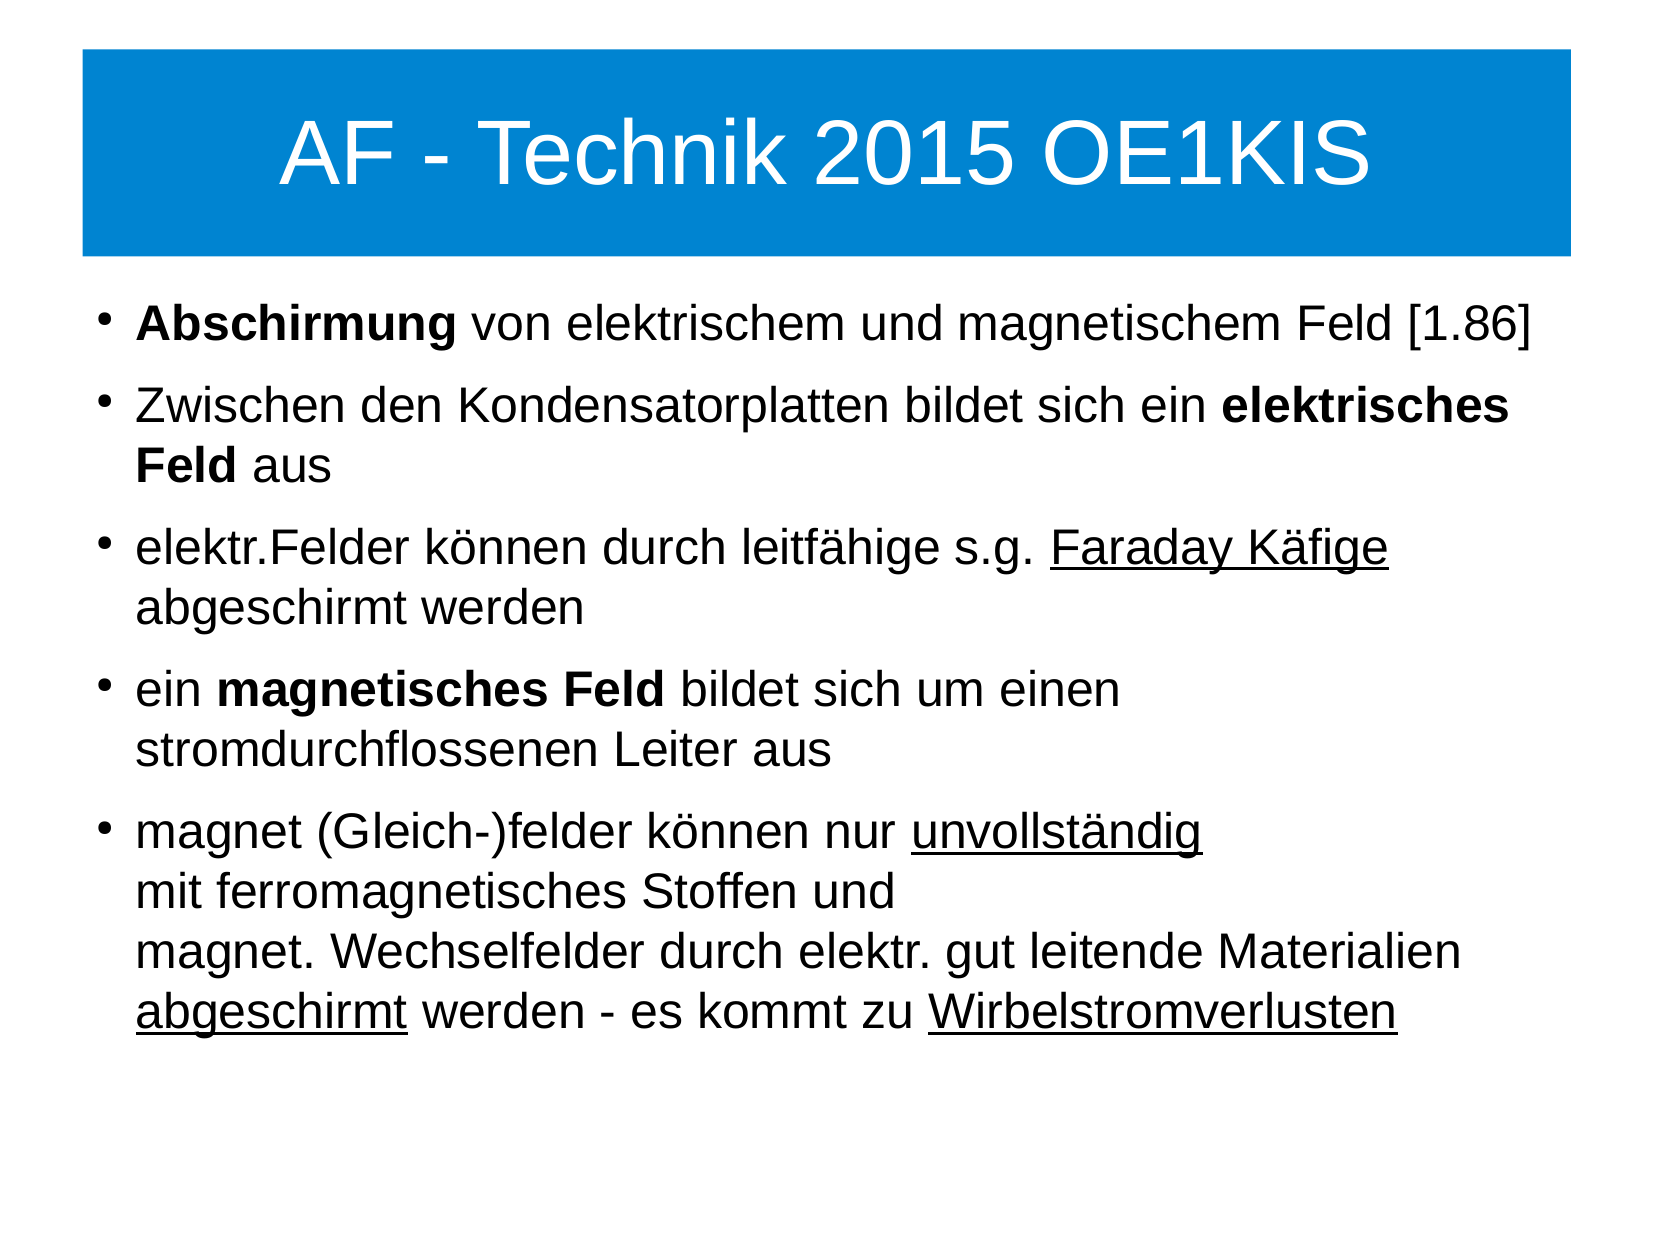

# AF - Technik 2015 OE1KIS
Abschirmung von elektrischem und magnetischem Feld [1.86]
Zwischen den Kondensatorplatten bildet sich ein elektrisches Feld aus
elektr.Felder können durch leitfähige s.g. Faraday Käfige abgeschirmt werden
ein magnetisches Feld bildet sich um einen stromdurchflossenen Leiter aus
magnet (Gleich-)felder können nur unvollständig
mit ferromagnetisches Stoffen und
magnet. Wechselfelder durch elektr. gut leitende Materialien
abgeschirmt werden - es kommt zu Wirbelstromverlusten